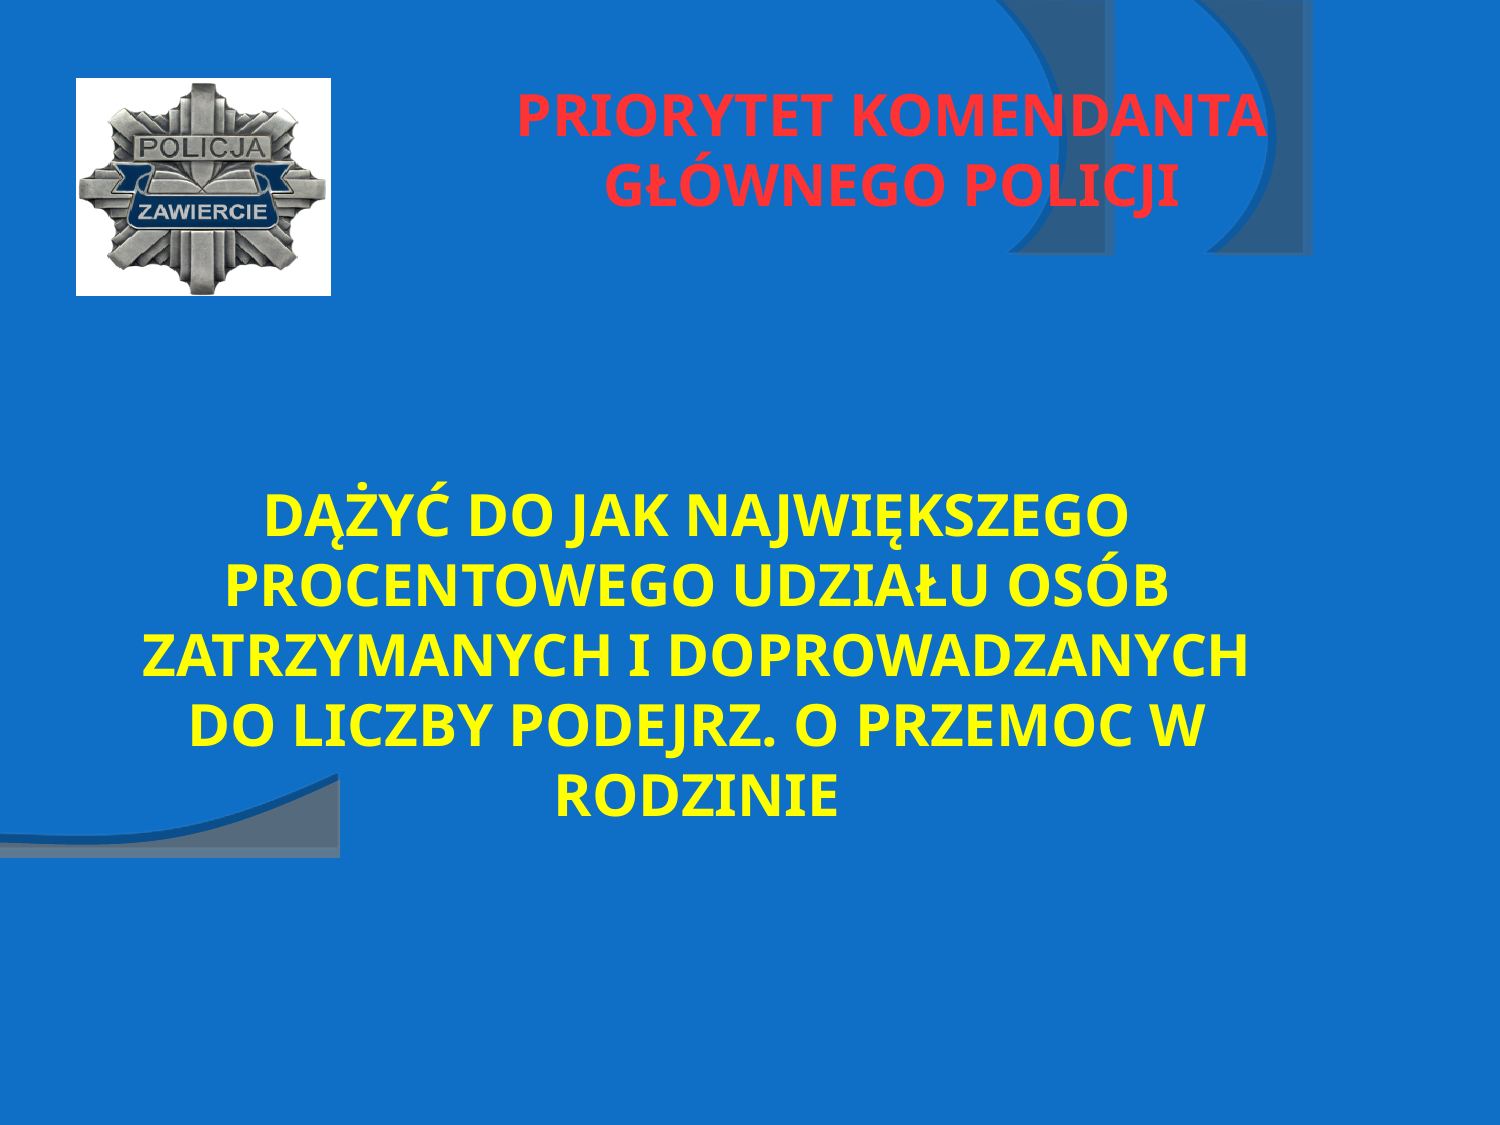

# PRIORYTET KOMENDANTA GŁÓWNEGO POLICJI
DĄŻYĆ DO JAK NAJWIĘKSZEGO PROCENTOWEGO UDZIAŁU OSÓB ZATRZYMANYCH I DOPROWADZANYCH DO LICZBY PODEJRZ. O PRZEMOC W RODZINIE